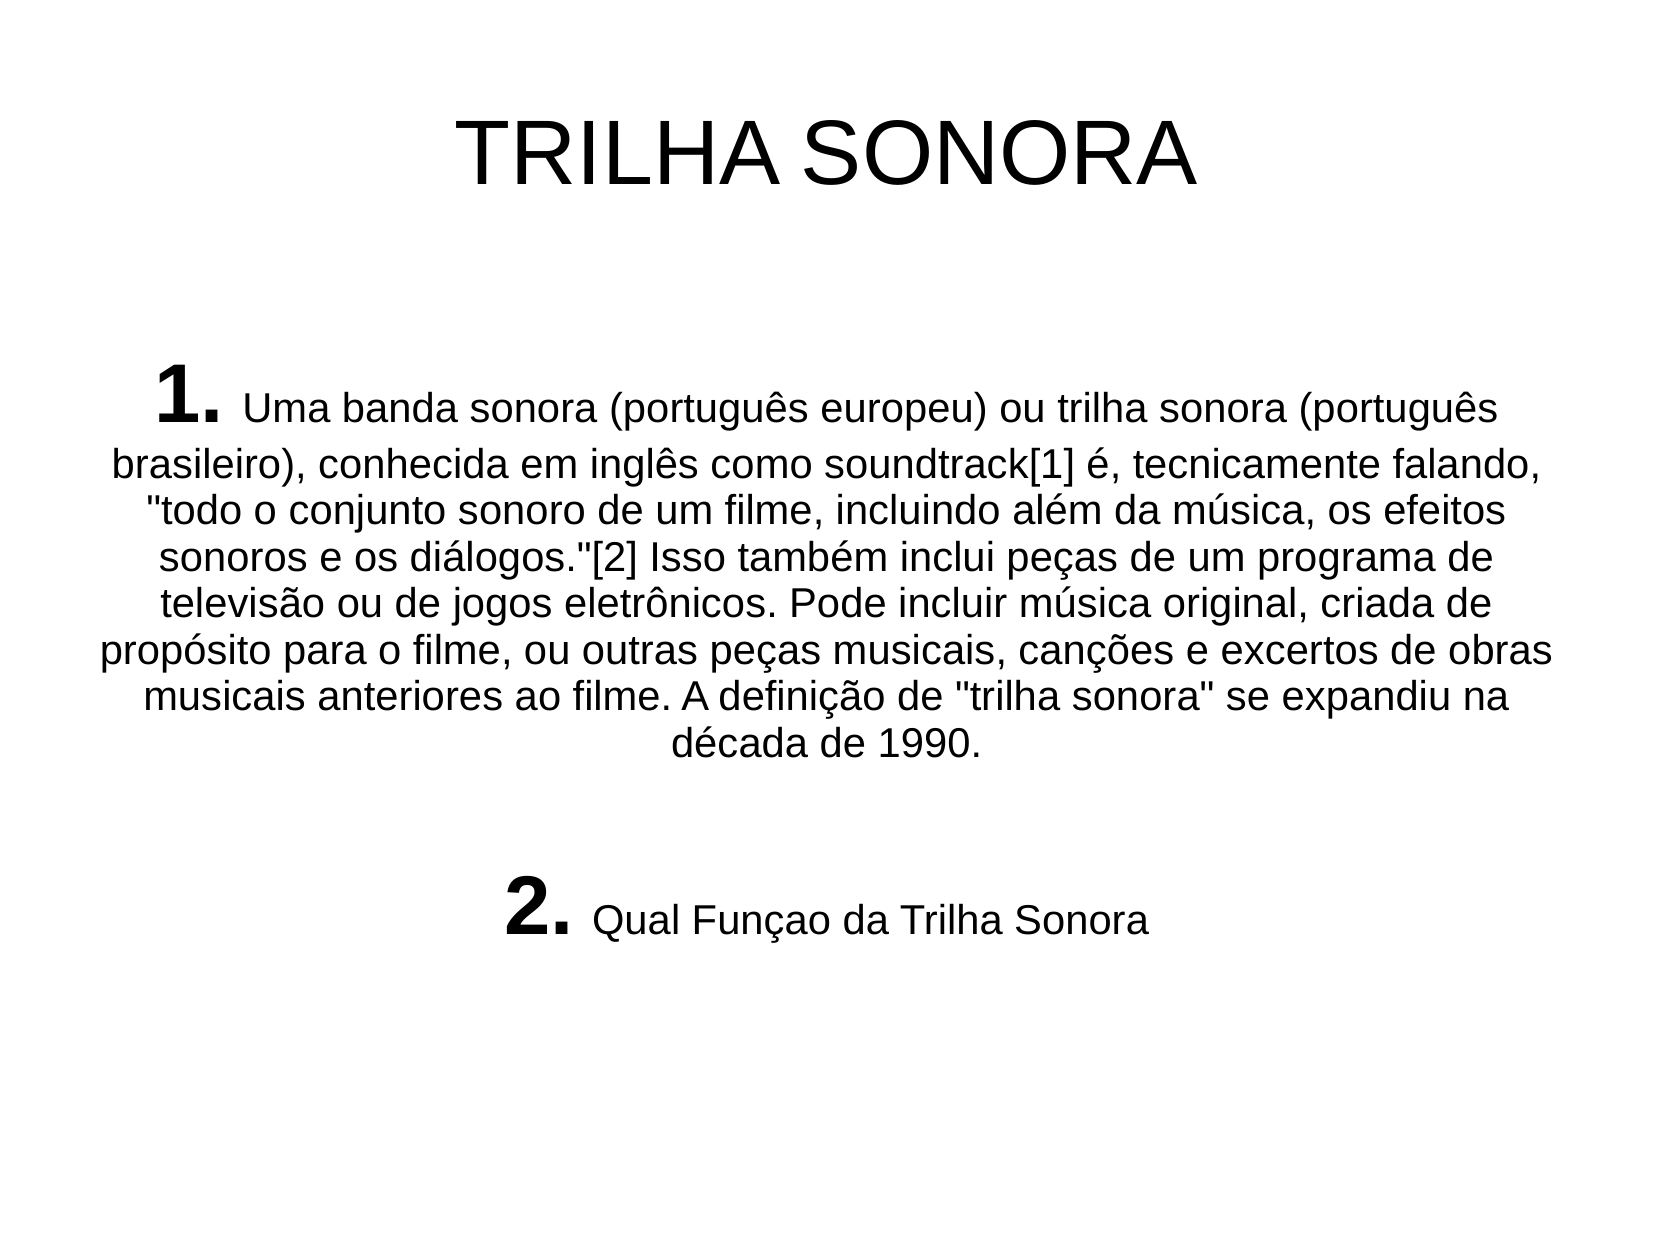

# TRILHA SONORA
1. Uma banda sonora (português europeu) ou trilha sonora (português brasileiro), conhecida em inglês como soundtrack[1] é, tecnicamente falando, "todo o conjunto sonoro de um filme, incluindo além da música, os efeitos sonoros e os diálogos."[2] Isso também inclui peças de um programa de televisão ou de jogos eletrônicos. Pode incluir música original, criada de propósito para o filme, ou outras peças musicais, canções e excertos de obras musicais anteriores ao filme. A definição de "trilha sonora" se expandiu na década de 1990.
2. Qual Funçao da Trilha Sonora